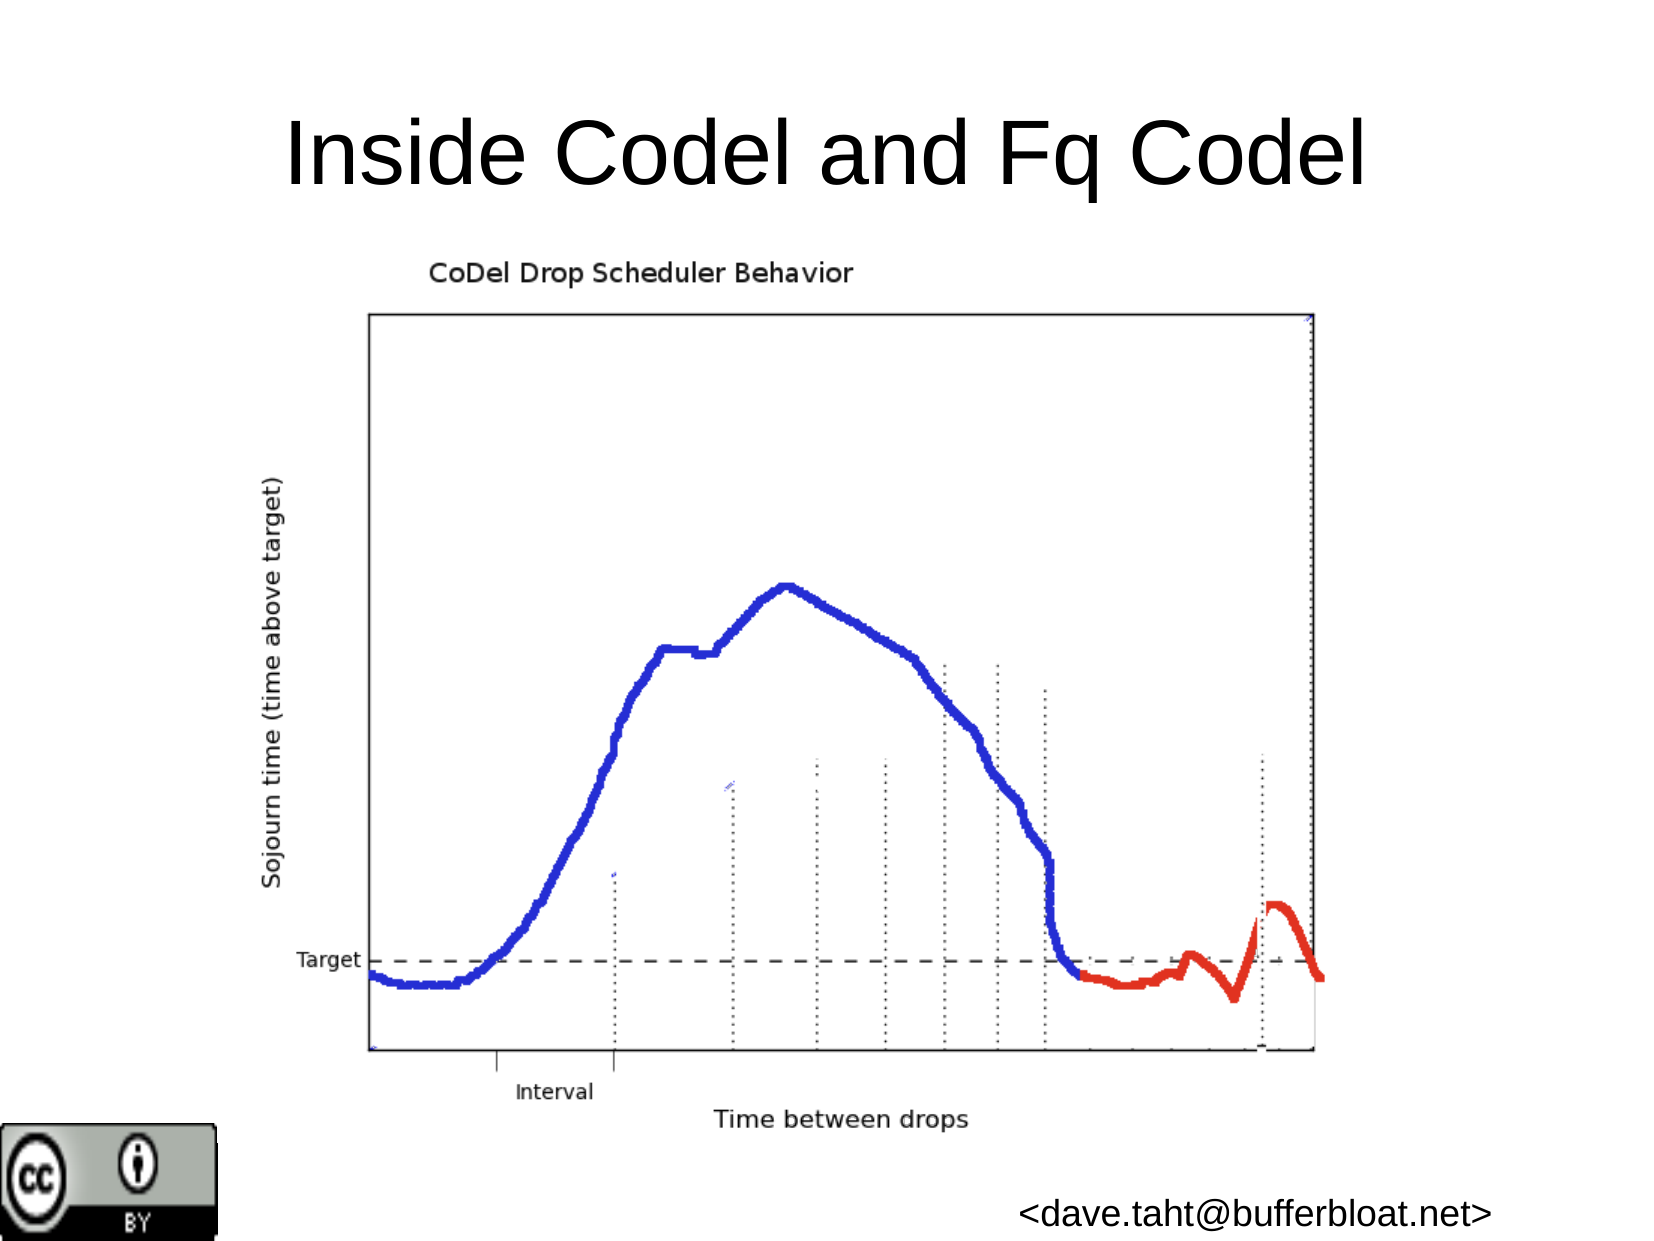

# Inside Codel and Fq Codel
 <dave.taht@bufferbloat.net>